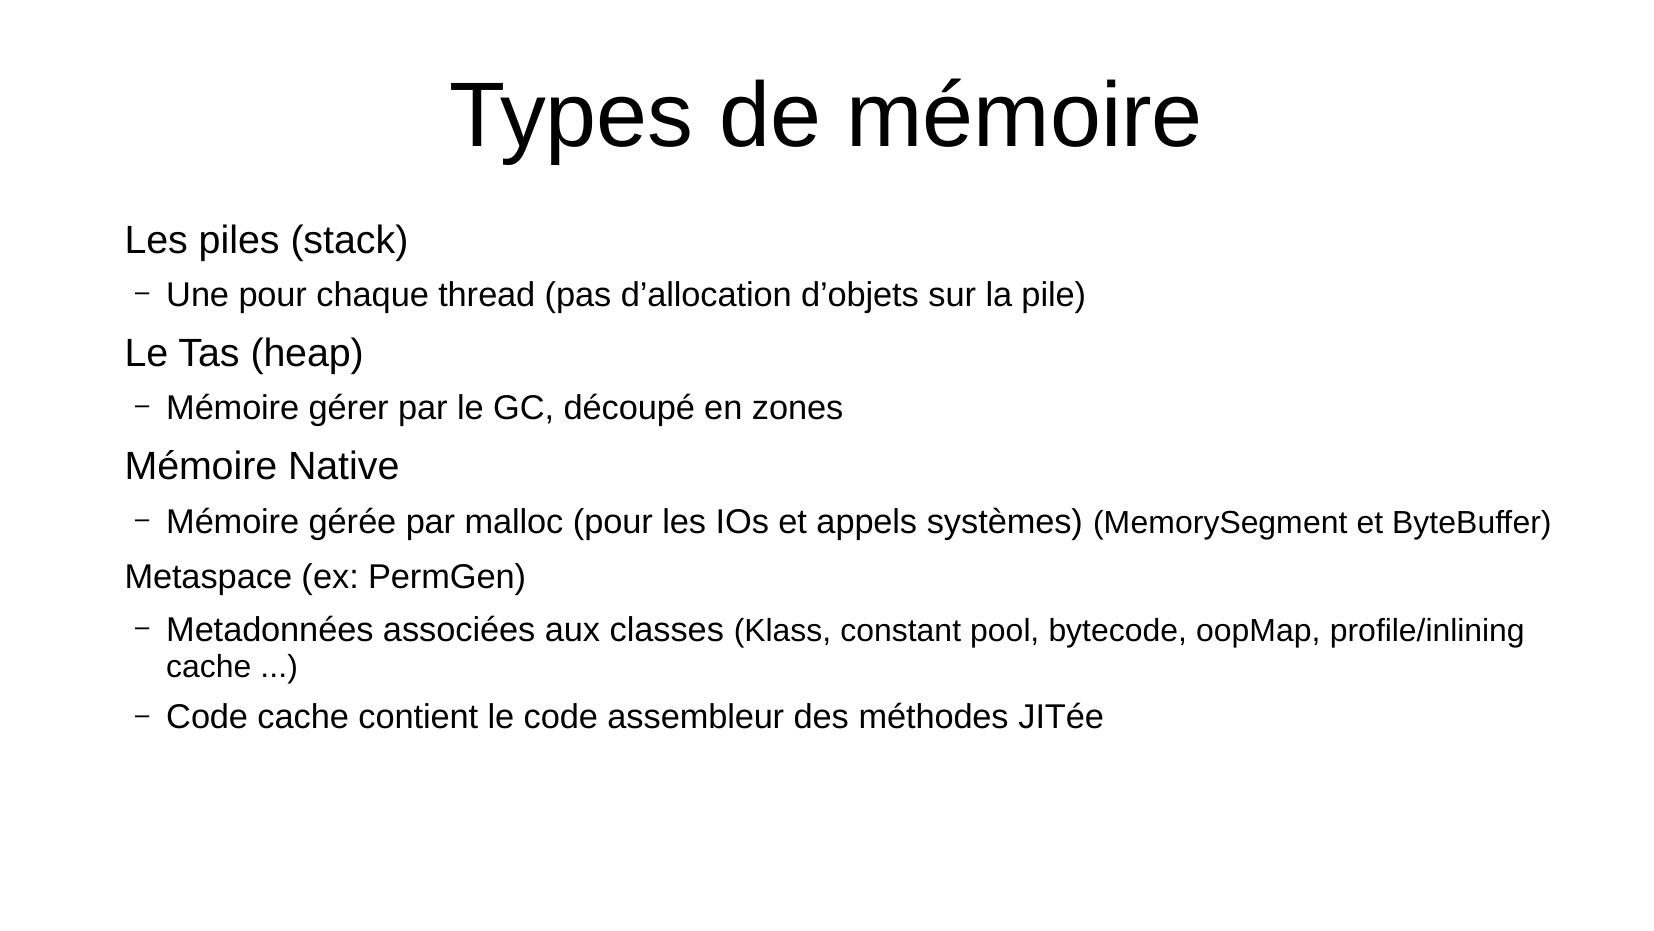

# Types de mémoire
Les piles (stack)
Une pour chaque thread (pas d’allocation d’objets sur la pile)
Le Tas (heap)
Mémoire gérer par le GC, découpé en zones
Mémoire Native
Mémoire gérée par malloc (pour les IOs et appels systèmes) (MemorySegment et ByteBuffer)
Metaspace (ex: PermGen)
Metadonnées associées aux classes (Klass, constant pool, bytecode, oopMap, profile/inlining cache ...)
Code cache contient le code assembleur des méthodes JITée